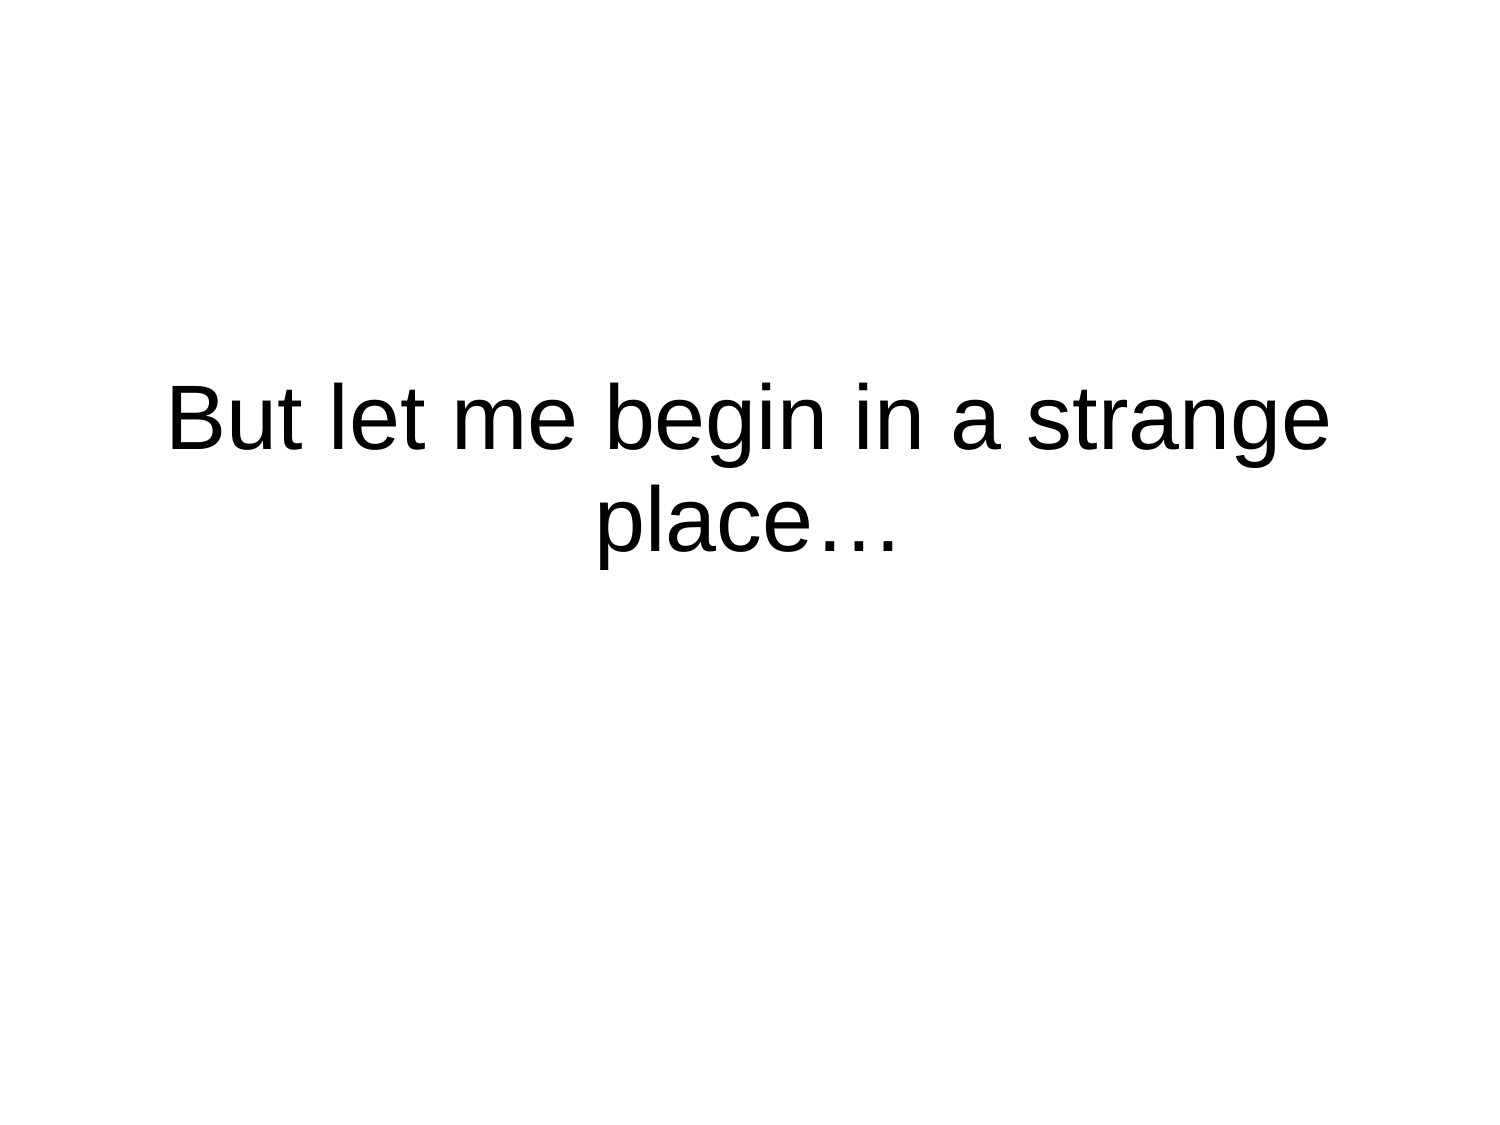

# But let me begin in a strange place…